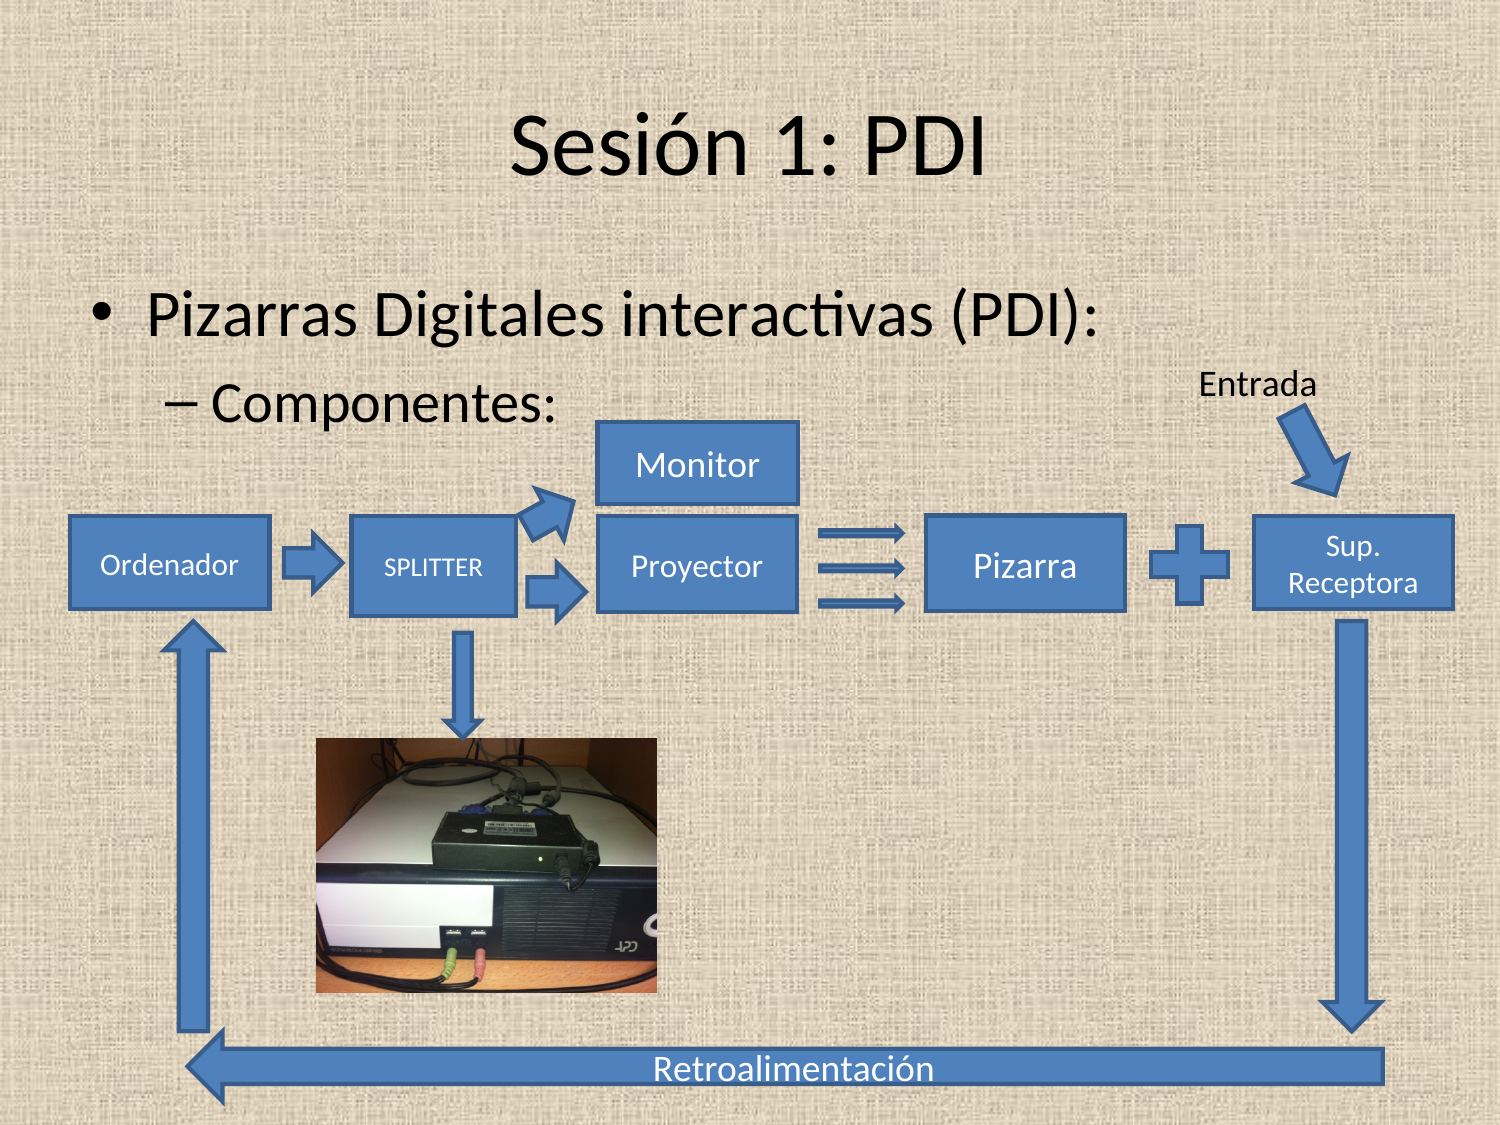

# Sesión 1: PDI
Pizarras Digitales interactivas (PDI):
Componentes:
Entrada
Monitor
Ordenador
SPLITTER
Proyector
Pizarra
Sup.
Receptora
Retroalimentación